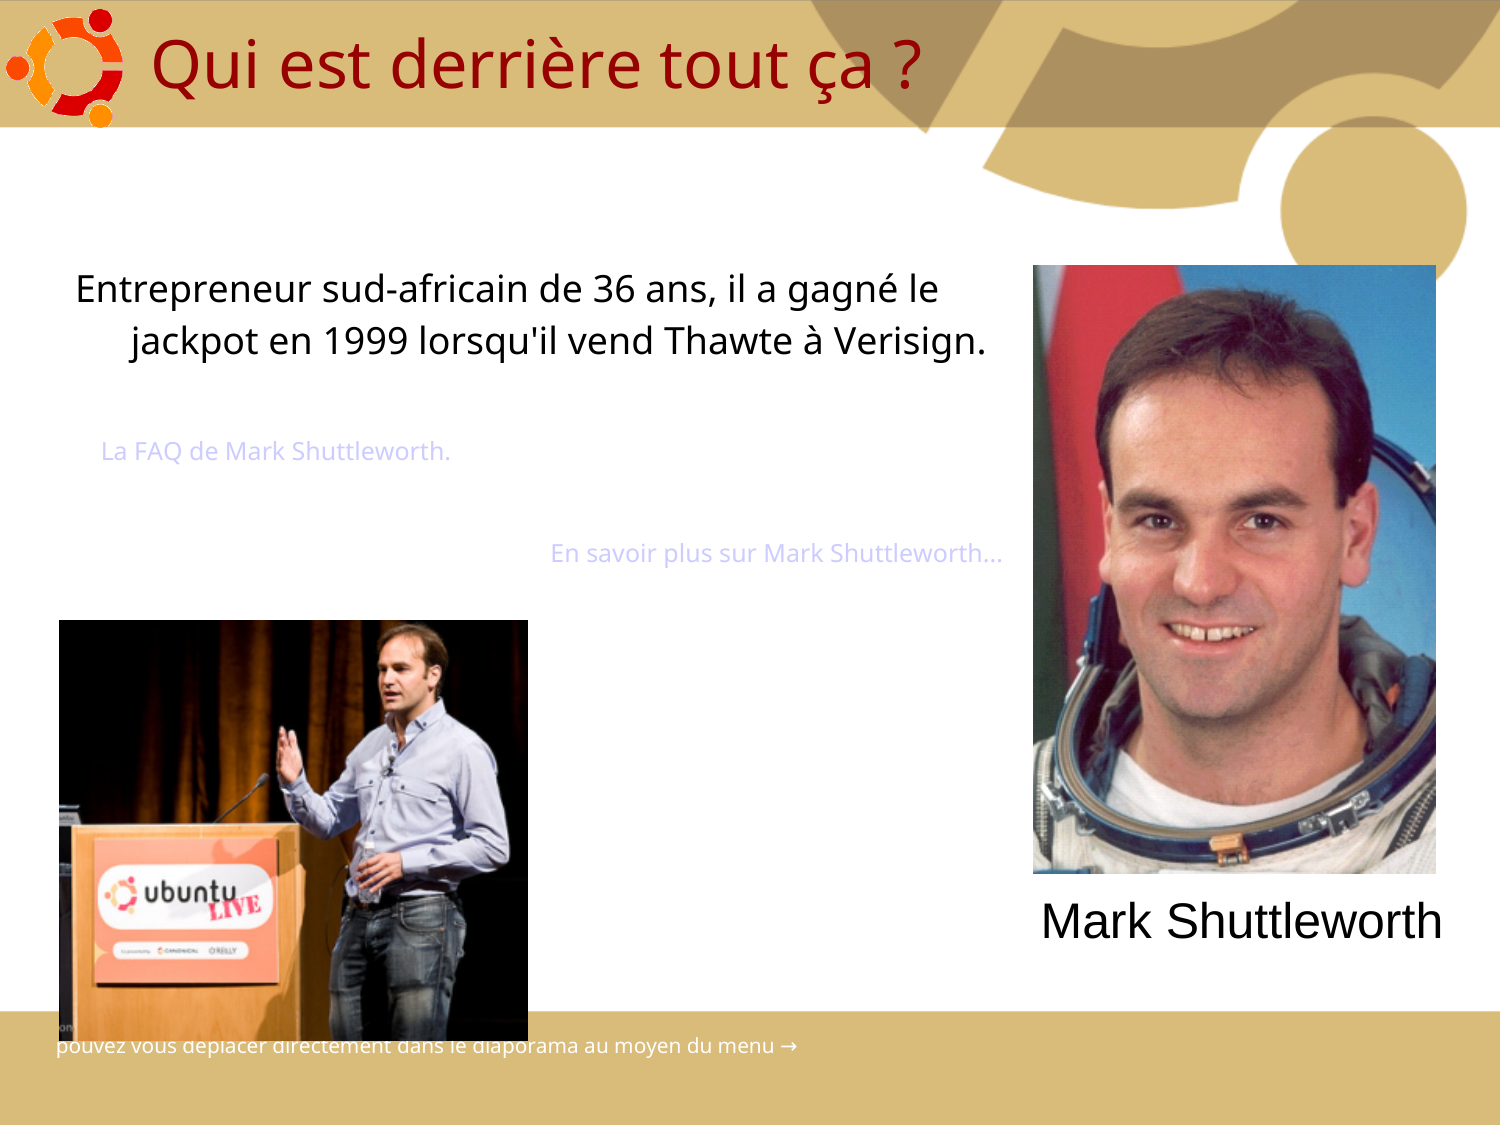

# Qui est derrière tout ça ?
Entrepreneur sud-africain de 36 ans, il a gagné le jackpot en 1999 lorsqu'il vend Thawte à Verisign.
 La FAQ de Mark Shuttleworth.
En savoir plus sur Mark Shuttleworth...
Mark Shuttleworth
pouvez vous déplacer directement dans le diaporama au moyen du menu →